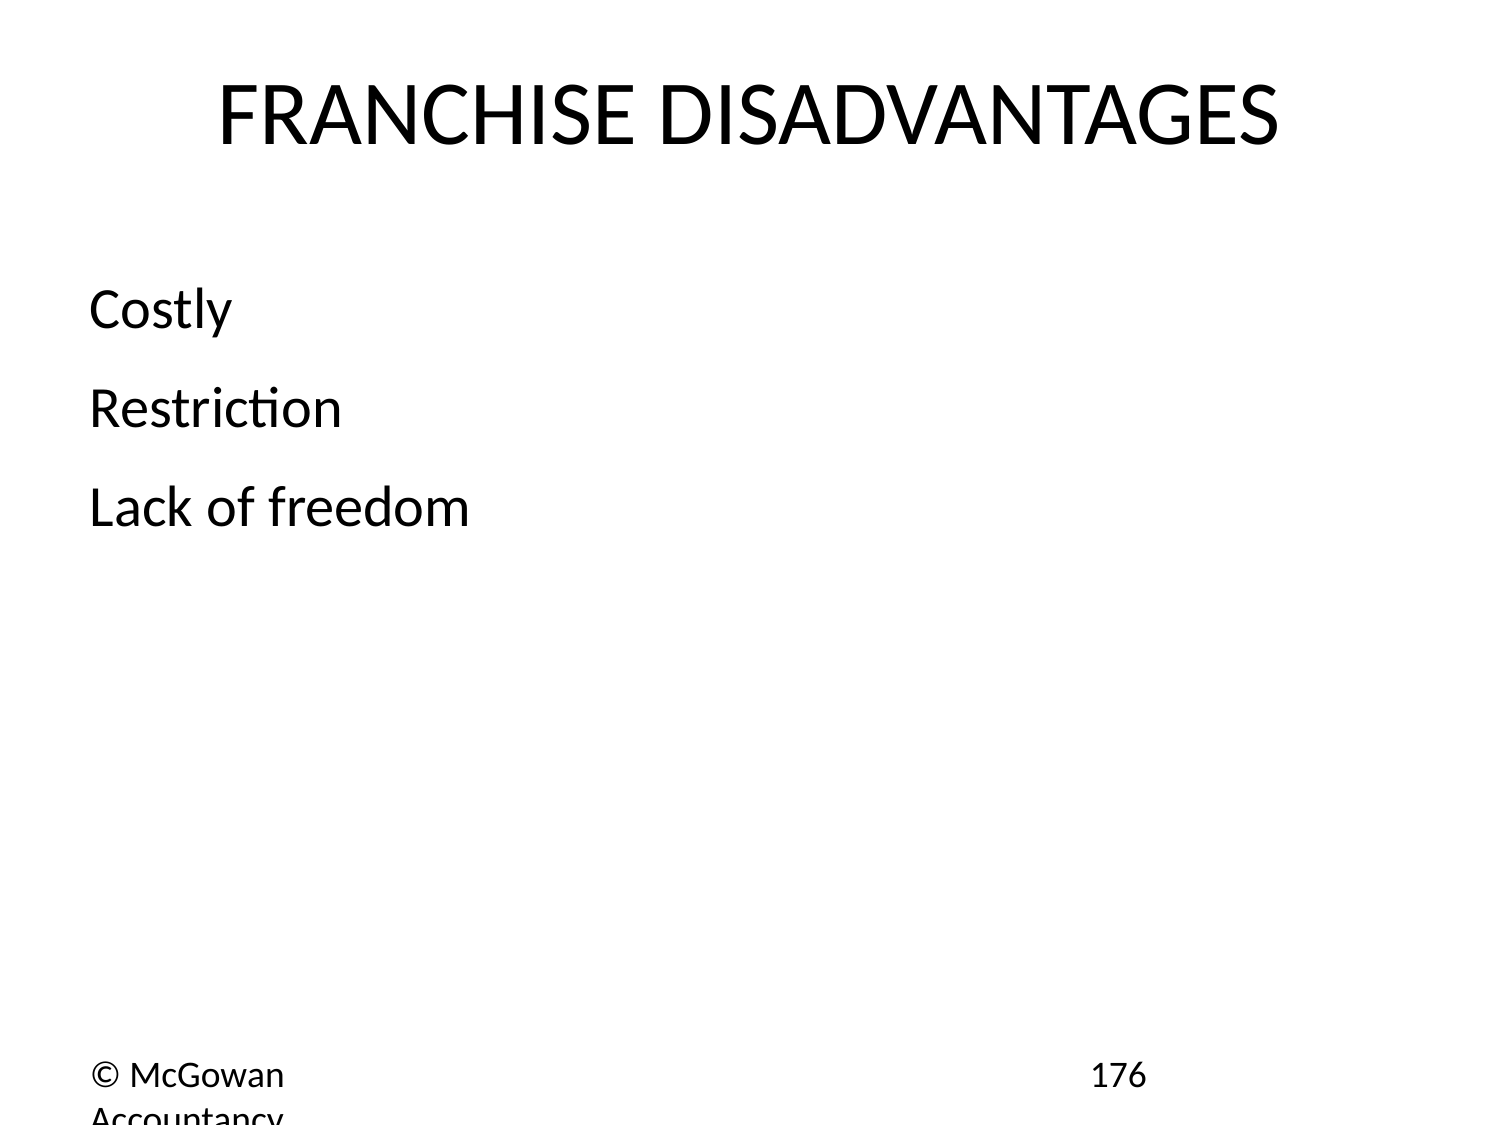

# FRANCHISE DISADVANTAGES
Costly
Restriction
Lack of freedom
© McGowan Accountancy Services
176